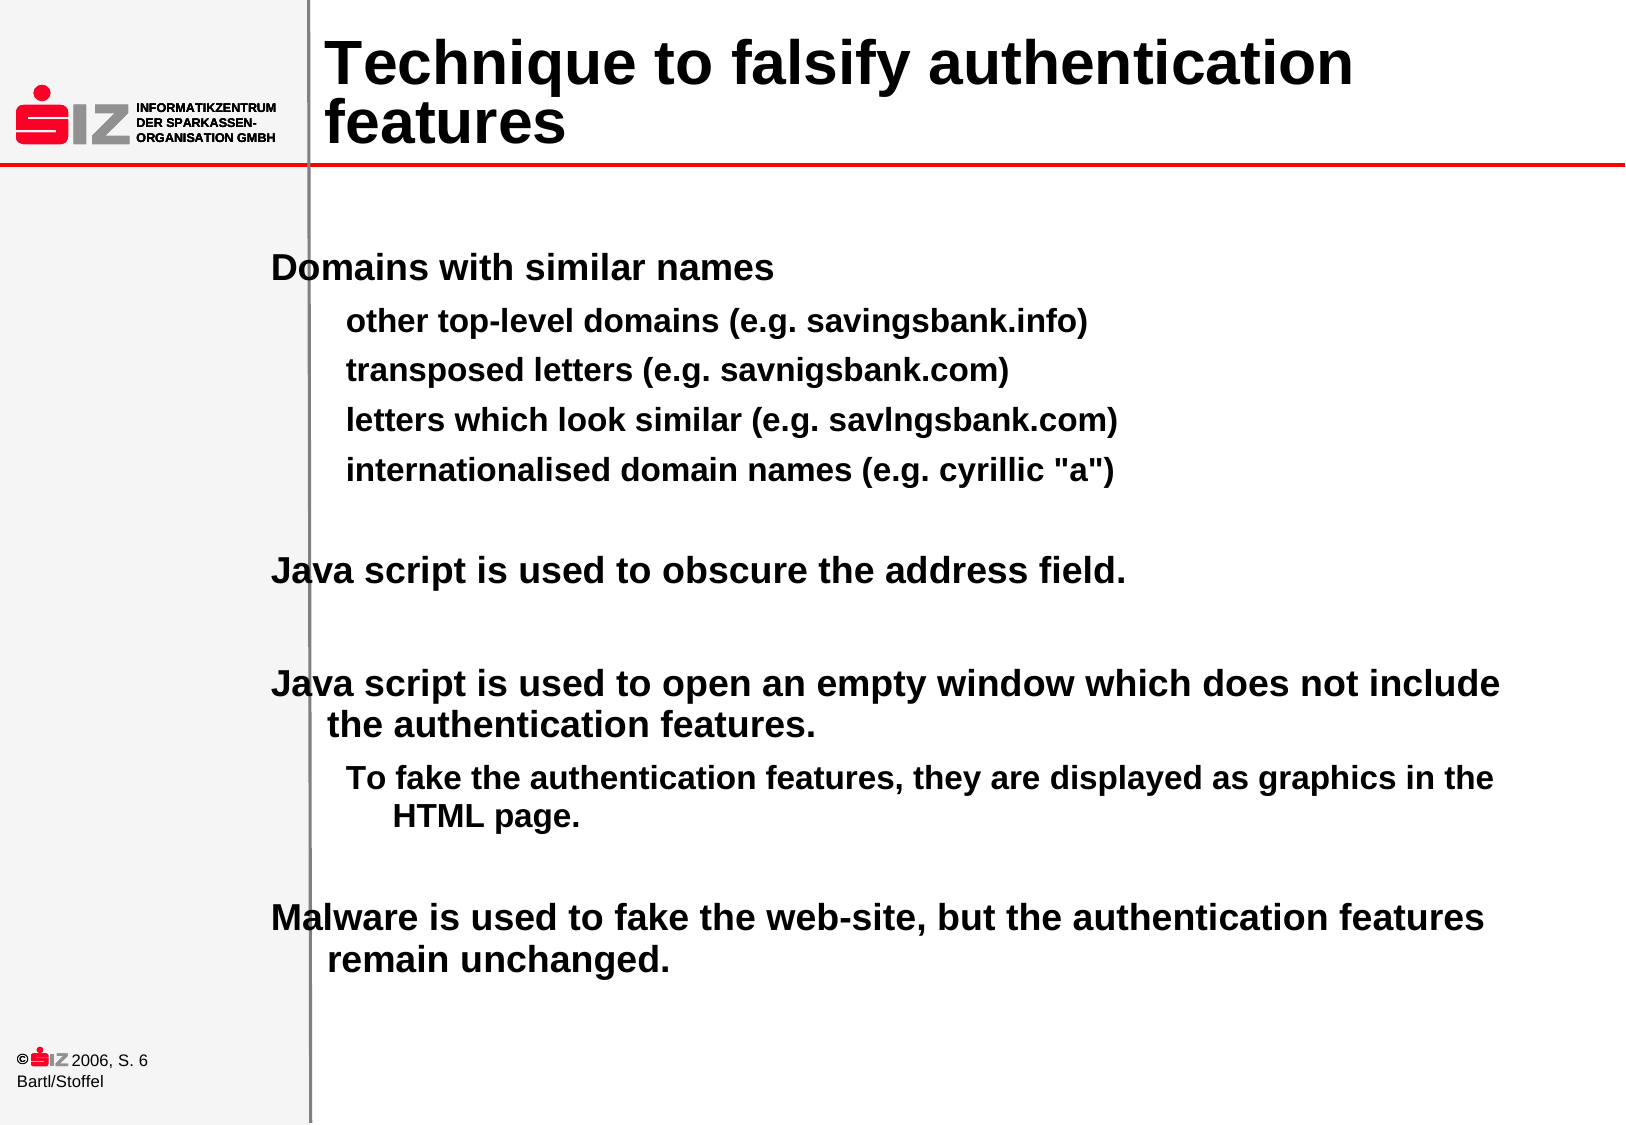

# Technique to falsify authentication features
Domains with similar names
other top-level domains (e.g. savingsbank.info)
transposed letters (e.g. savnigsbank.com)
letters which look similar (e.g. savlngsbank.com)
internationalised domain names (e.g. cyrillic "a")
Java script is used to obscure the address field.
Java script is used to open an empty window which does not include the authentication features.
To fake the authentication features, they are displayed as graphics in the HTML page.
Malware is used to fake the web-site, but the authentication features remain unchanged.